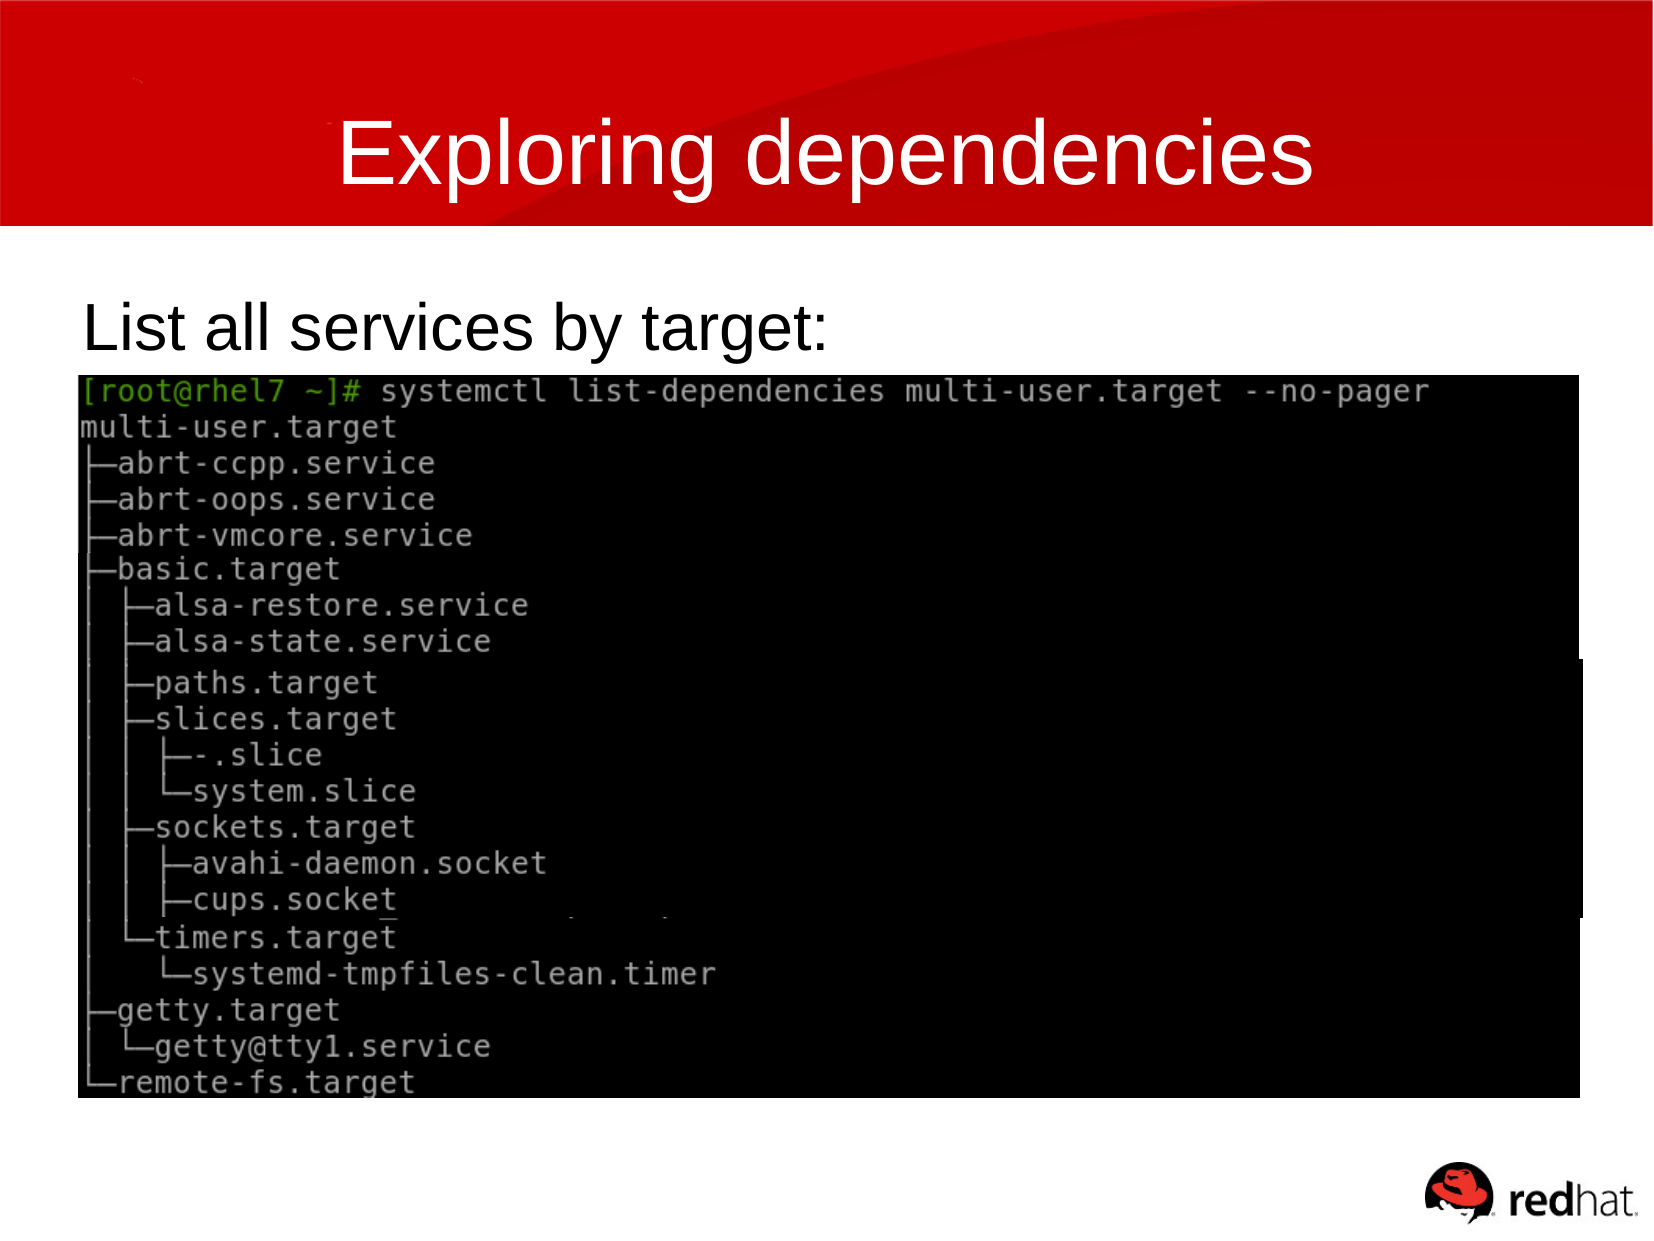

# Exploring dependencies
List all services by target: